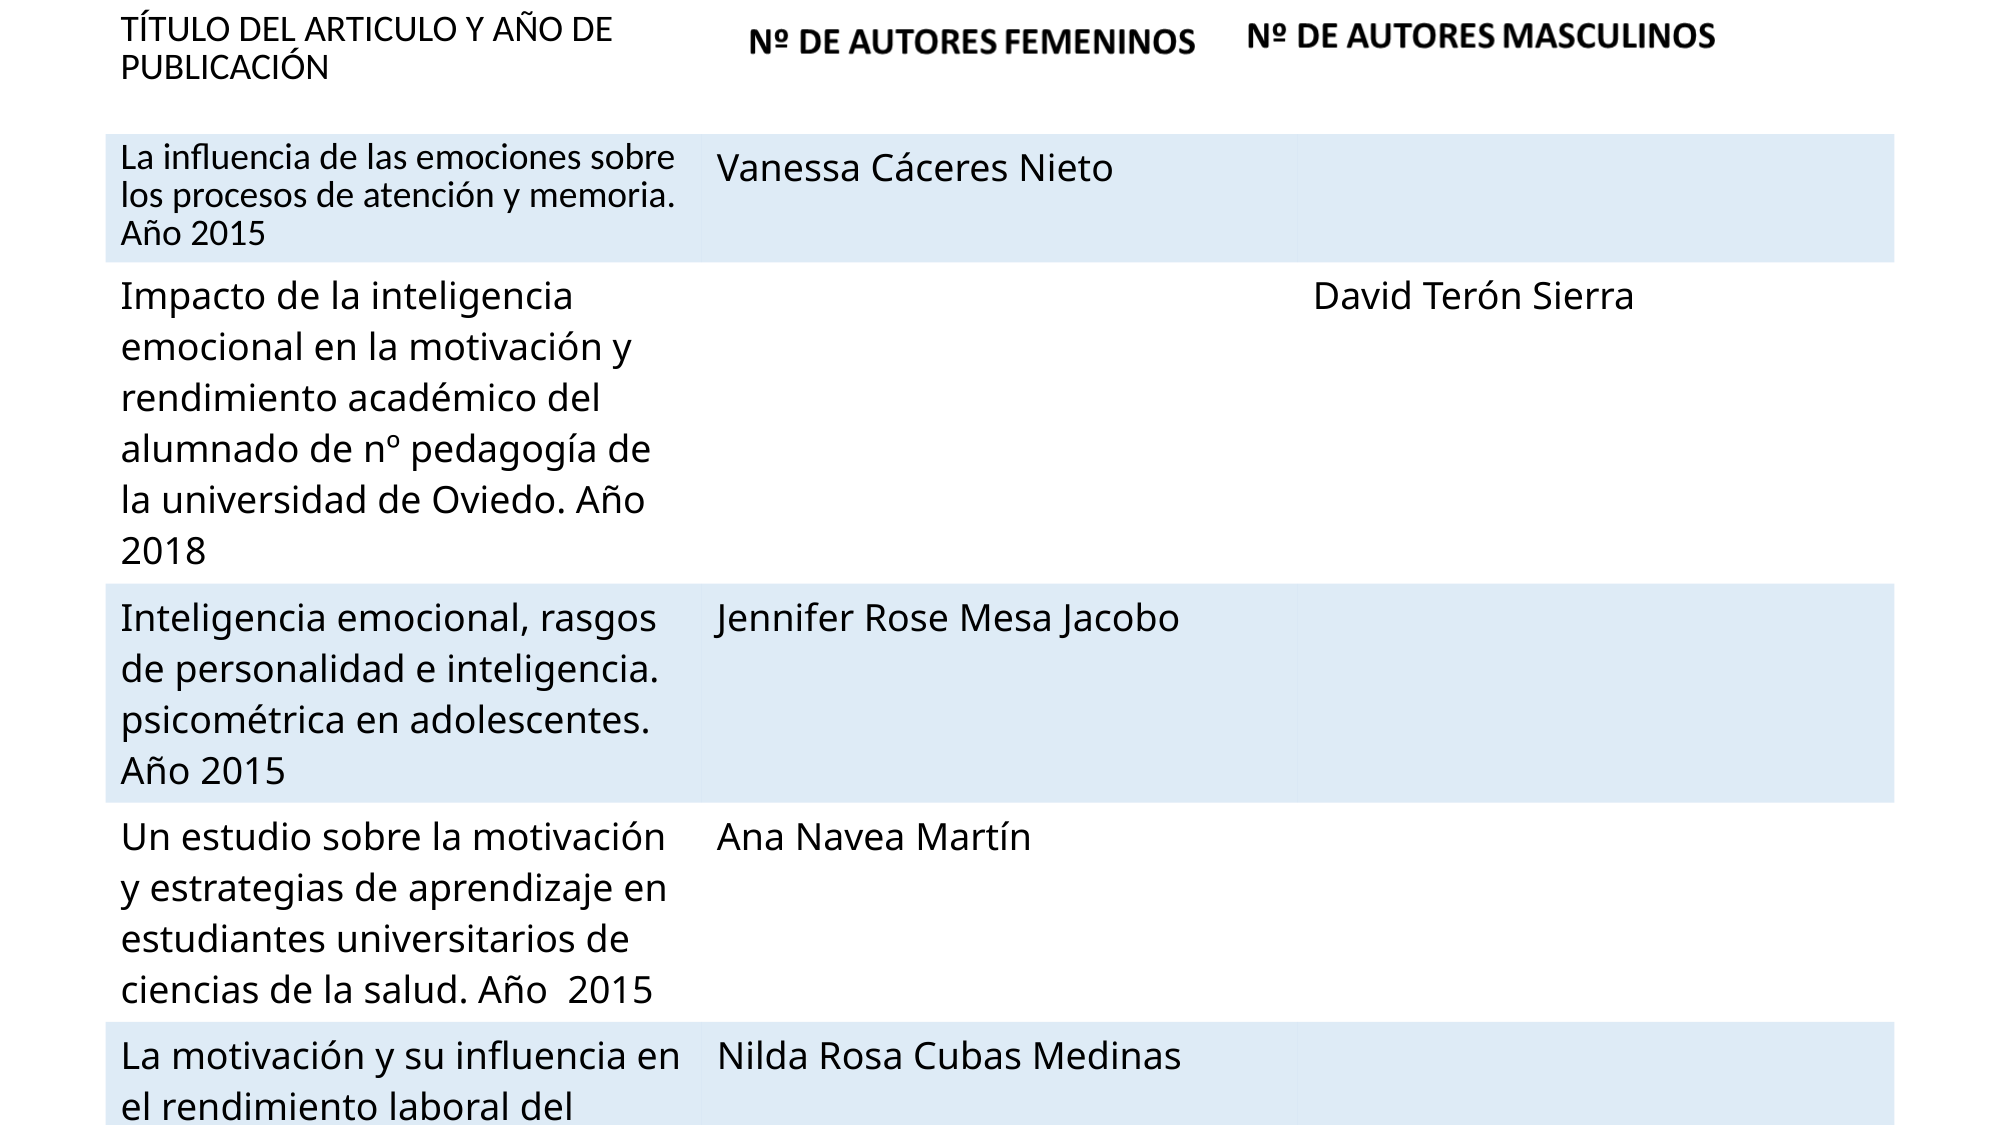

#
| TÍTULO DEL ARTICULO Y AÑO DE PUBLICACIÓN | | |
| --- | --- | --- |
| La influencia de las emociones sobre los procesos de atención y memoria. Año 2015 | Vanessa Cáceres Nieto | |
| Impacto de la inteligencia emocional en la motivación y rendimiento académico del alumnado de nº pedagogía de la universidad de Oviedo. Año 2018 | | David Terón Sierra |
| Inteligencia emocional, rasgos de personalidad e inteligencia. psicométrica en adolescentes. Año 2015 | Jennifer Rose Mesa Jacobo | |
| Un estudio sobre la motivación y estrategias de aprendizaje en estudiantes universitarios de ciencias de la salud. Año 2015 | Ana Navea Martín | |
| La motivación y su influencia en el rendimiento laboral del personal en la IE Abeu deportivo SAC CHICLAYO. Año 2016 | Nilda Rosa Cubas Medinas | |